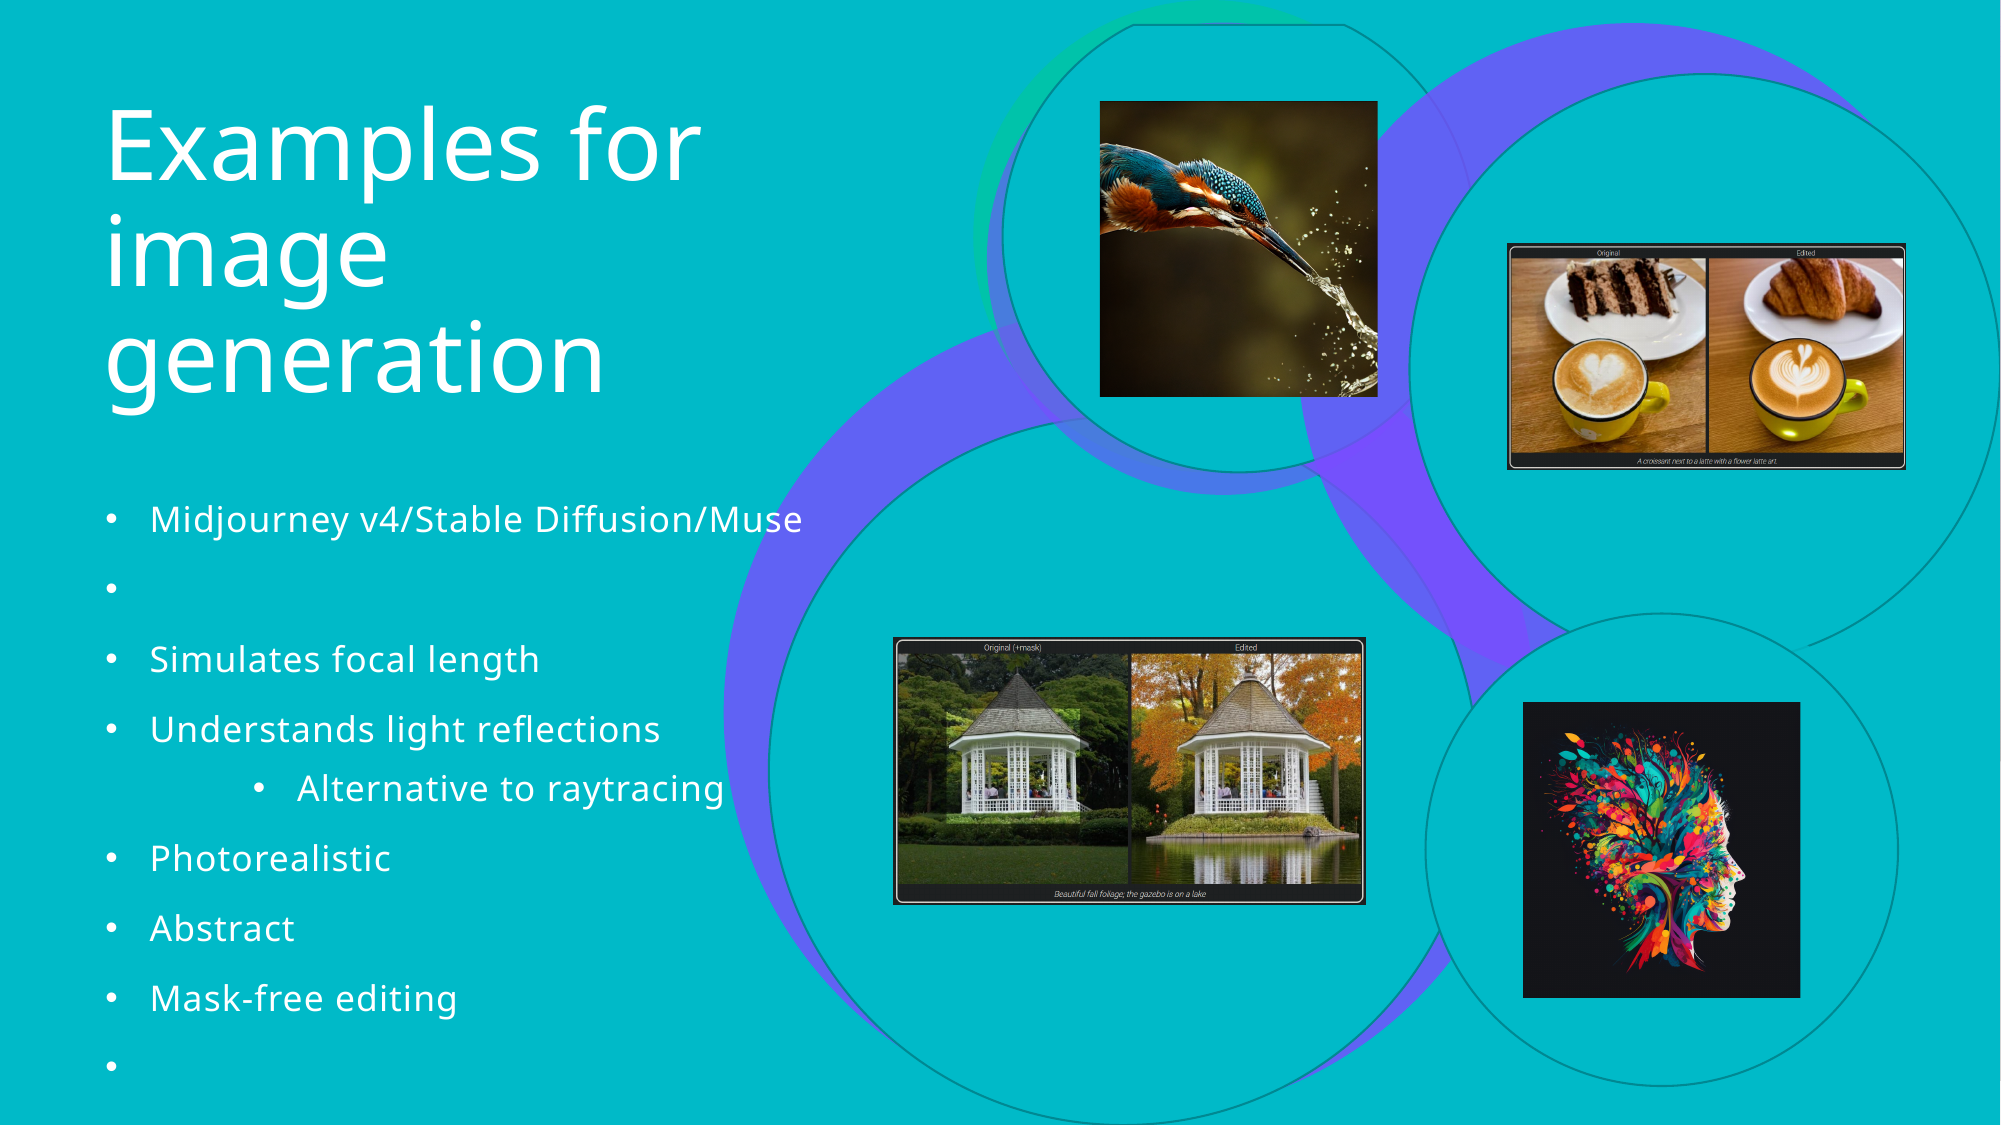

# Examples for  image generation
Midjourney v4/Stable Diffusion/Muse
Simulates focal length
Understands light reflections
Alternative to raytracing
Photorealistic
Abstract
Mask-free editing